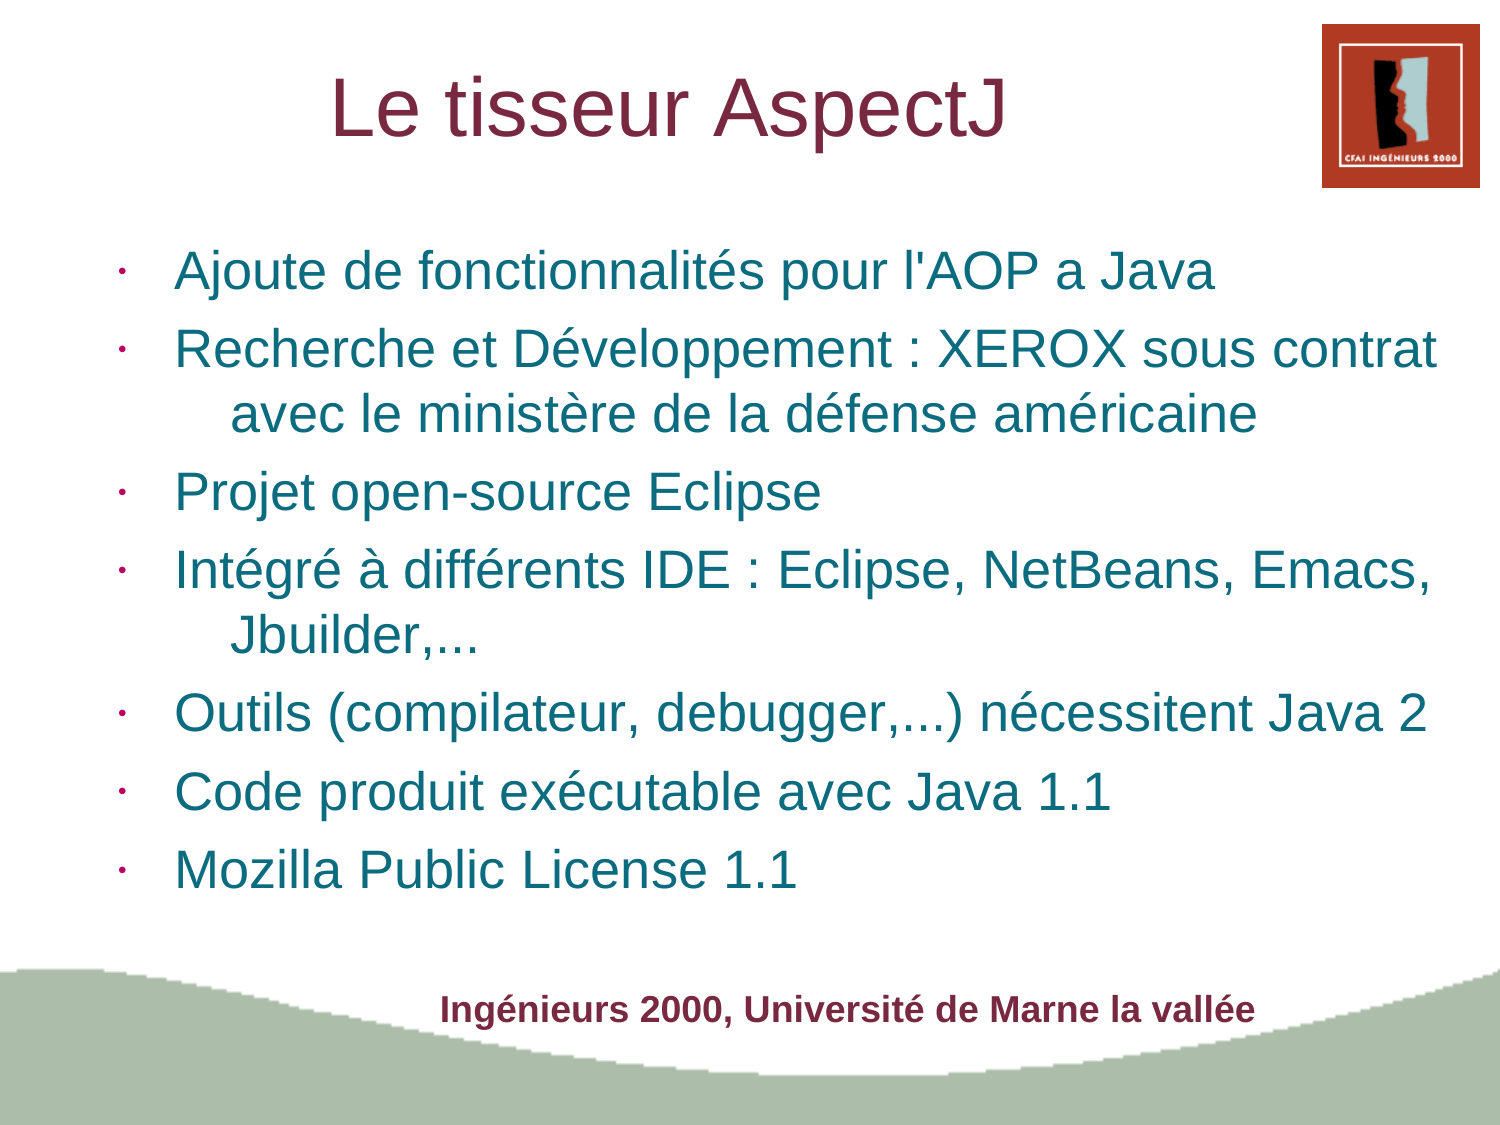

# Le tisseur AspectJ
Ajoute de fonctionnalités pour l'AOP a Java
Recherche et Développement : XEROX sous contrat avec le ministère de la défense américaine
Projet open-source Eclipse
Intégré à différents IDE : Eclipse, NetBeans, Emacs, Jbuilder,...
Outils (compilateur, debugger,...) nécessitent Java 2
Code produit exécutable avec Java 1.1
Mozilla Public License 1.1